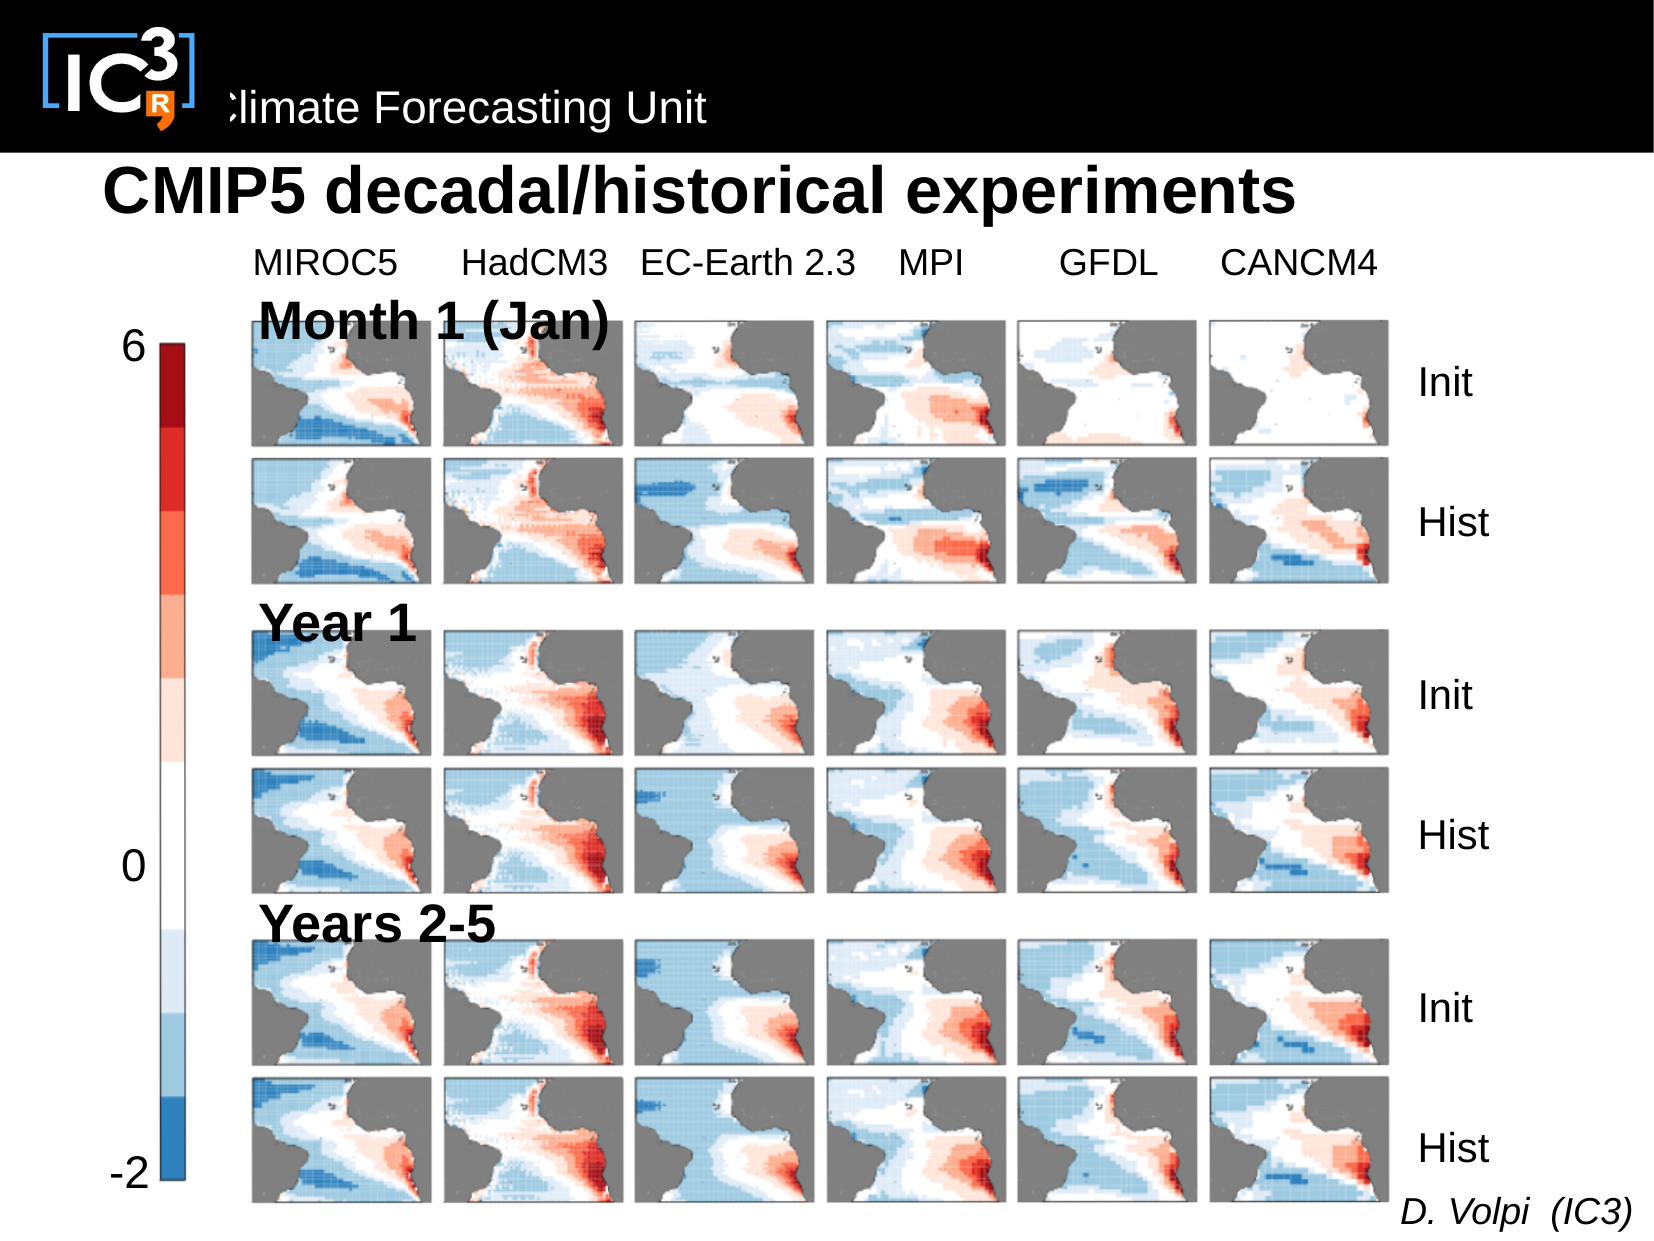

CMIP5 decadal/historical experiments
MIROC5 HadCM3 EC-Earth 2.3 MPI GFDL CANCM4
Month 1 (Jan)
6
4.2
3.3
2.4
1.5
0.6
0
-0.3
-0.8
-2
-3
6
Init
Hist
Year 1
Init
Hist
0
Years 2-5
Init
Hist
-2
D. Volpi (IC3)